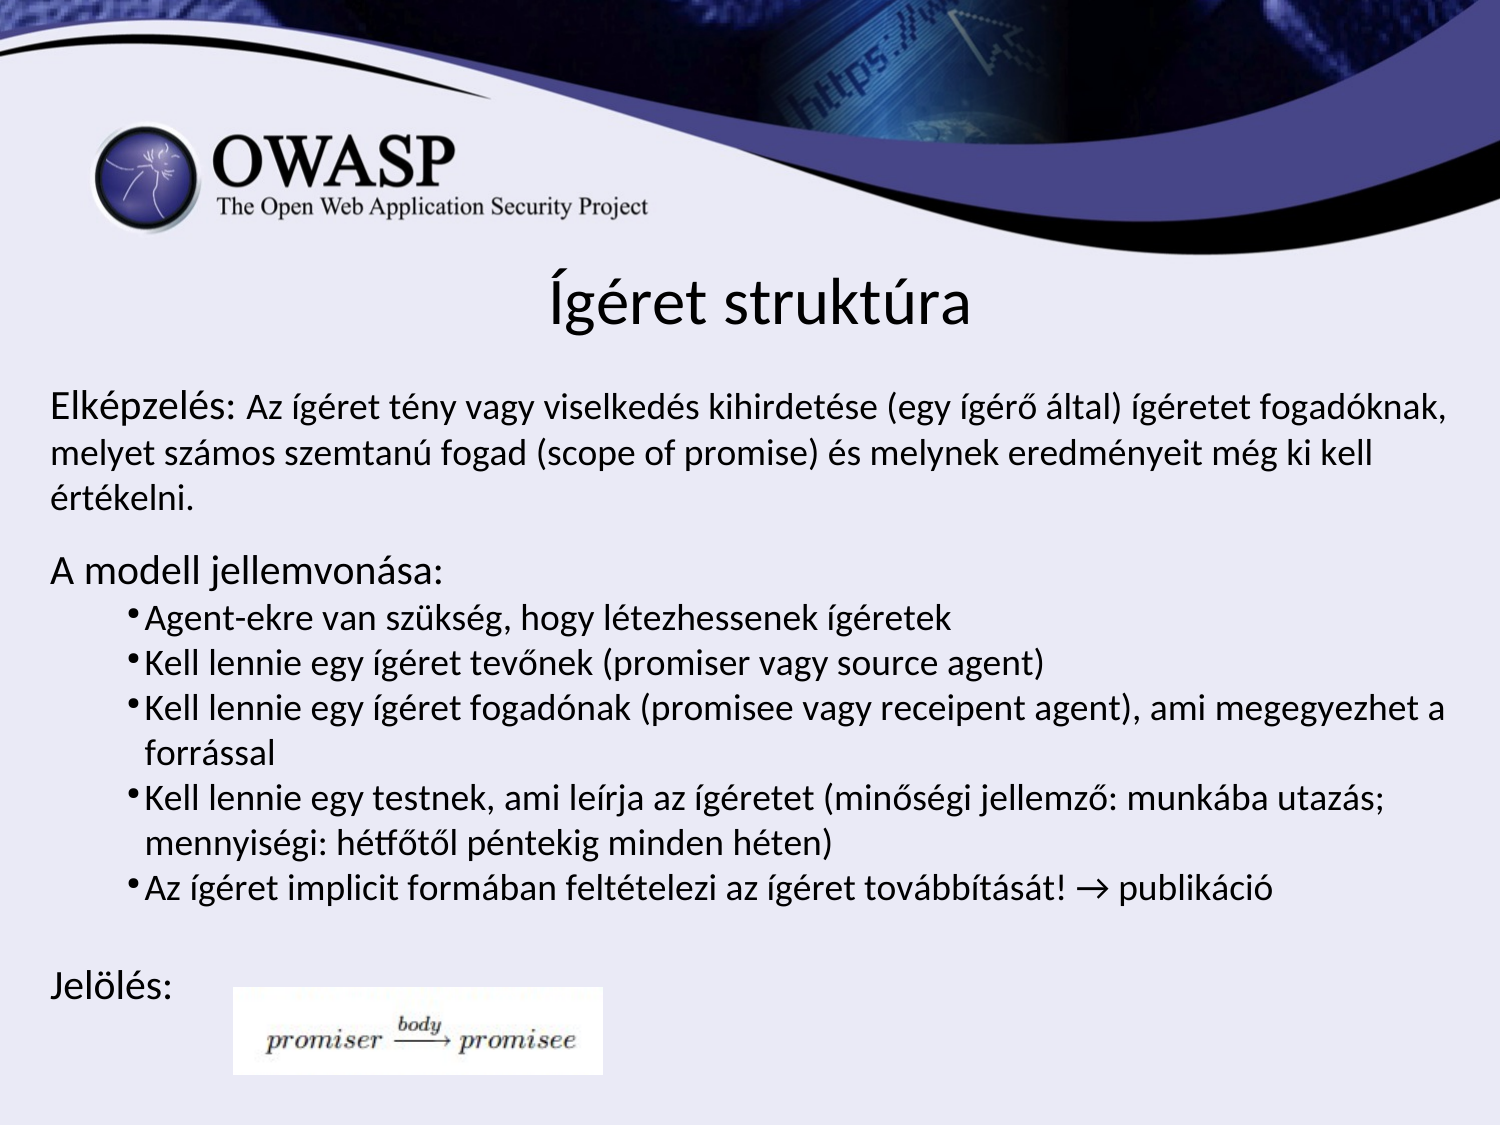

Ígéret struktúra
Elképzelés: Az ígéret tény vagy viselkedés kihirdetése (egy ígérő által) ígéretet fogadóknak, melyet számos szemtanú fogad (scope of promise) és melynek eredményeit még ki kell értékelni.
A modell jellemvonása:
Agent-ekre van szükség, hogy létezhessenek ígéretek
Kell lennie egy ígéret tevőnek (promiser vagy source agent)
Kell lennie egy ígéret fogadónak (promisee vagy receipent agent), ami megegyezhet a forrással
Kell lennie egy testnek, ami leírja az ígéretet (minőségi jellemző: munkába utazás; mennyiségi: hétfőtől péntekig minden héten)
Az ígéret implicit formában feltételezi az ígéret továbbítását! → publikáció
Jelölés: